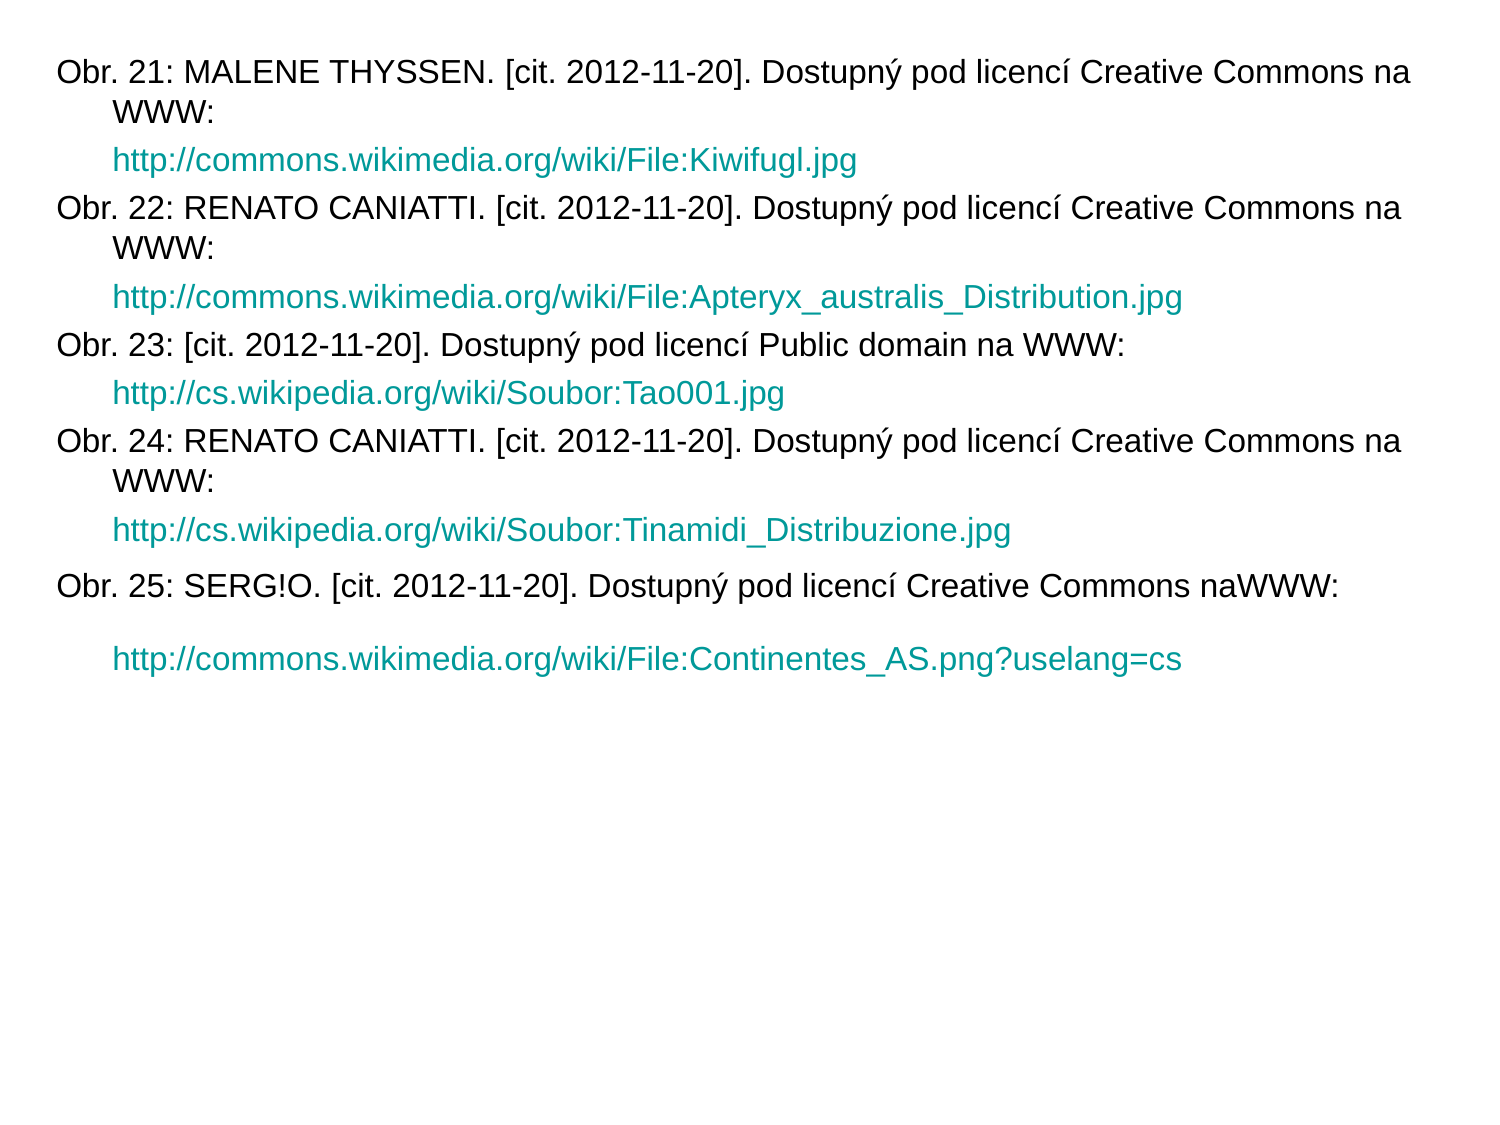

# Obr. 21: MALENE THYSSEN. [cit. 2012-11-20]. Dostupný pod licencí Creative Commons na WWW:
	http://commons.wikimedia.org/wiki/File:Kiwifugl.jpg
Obr. 22: RENATO CANIATTI. [cit. 2012-11-20]. Dostupný pod licencí Creative Commons na WWW:
	http://commons.wikimedia.org/wiki/File:Apteryx_australis_Distribution.jpg
Obr. 23: [cit. 2012-11-20]. Dostupný pod licencí Public domain na WWW:
	http://cs.wikipedia.org/wiki/Soubor:Tao001.jpg
Obr. 24: RENATO CANIATTI. [cit. 2012-11-20]. Dostupný pod licencí Creative Commons na WWW:
	http://cs.wikipedia.org/wiki/Soubor:Tinamidi_Distribuzione.jpg
Obr. 25: SERG!O. [cit. 2012-11-20]. Dostupný pod licencí Creative Commons naWWW: http://commons.wikimedia.org/wiki/File:Continentes_AS.png?uselang=cs